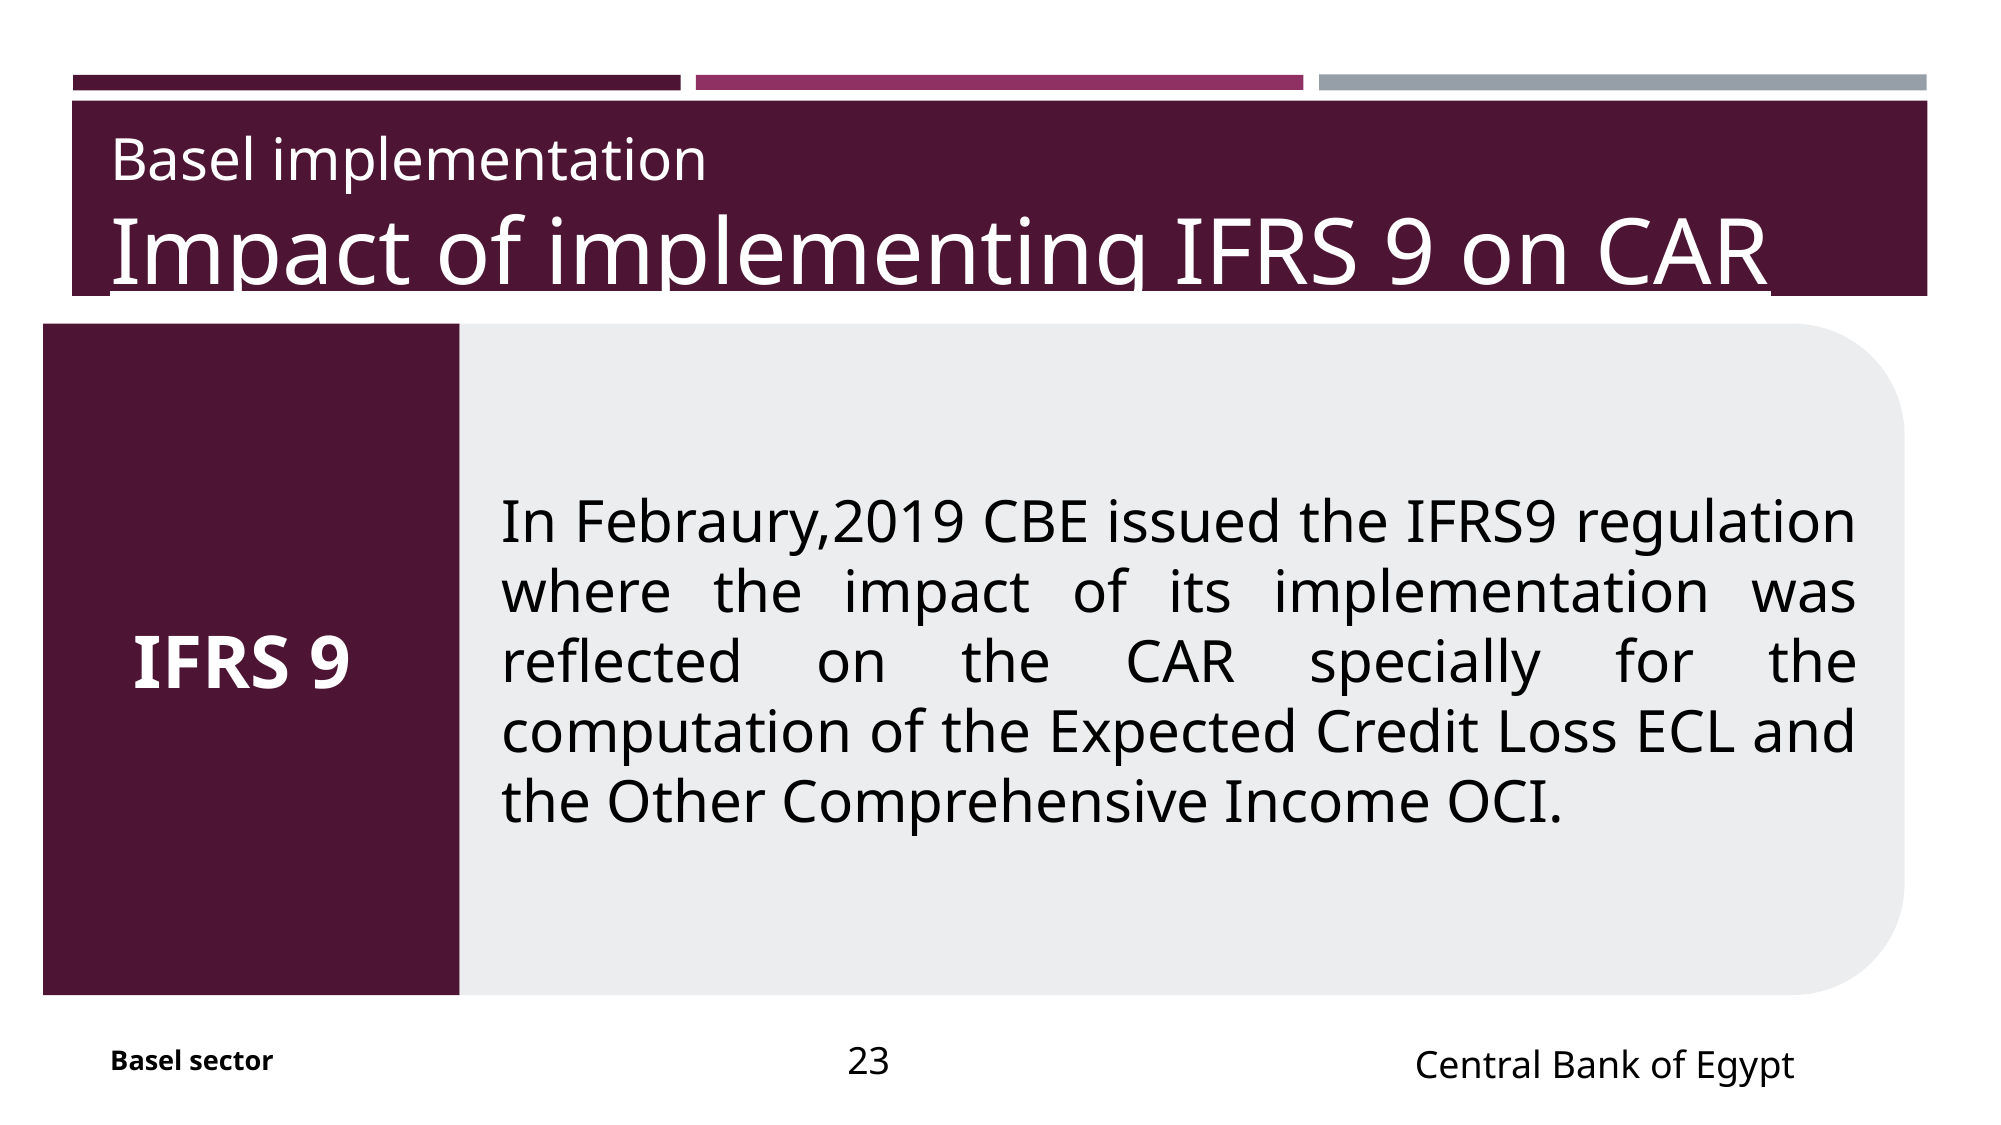

# Basel implementation Impact of implementing IFRS 9 on CAR
IFRS 9
In Febraury,2019 CBE issued the IFRS9 regulation where the impact of its implementation was reflected on the CAR specially for the computation of the Expected Credit Loss ECL and the Other Comprehensive Income OCI.
Central Bank of Egypt